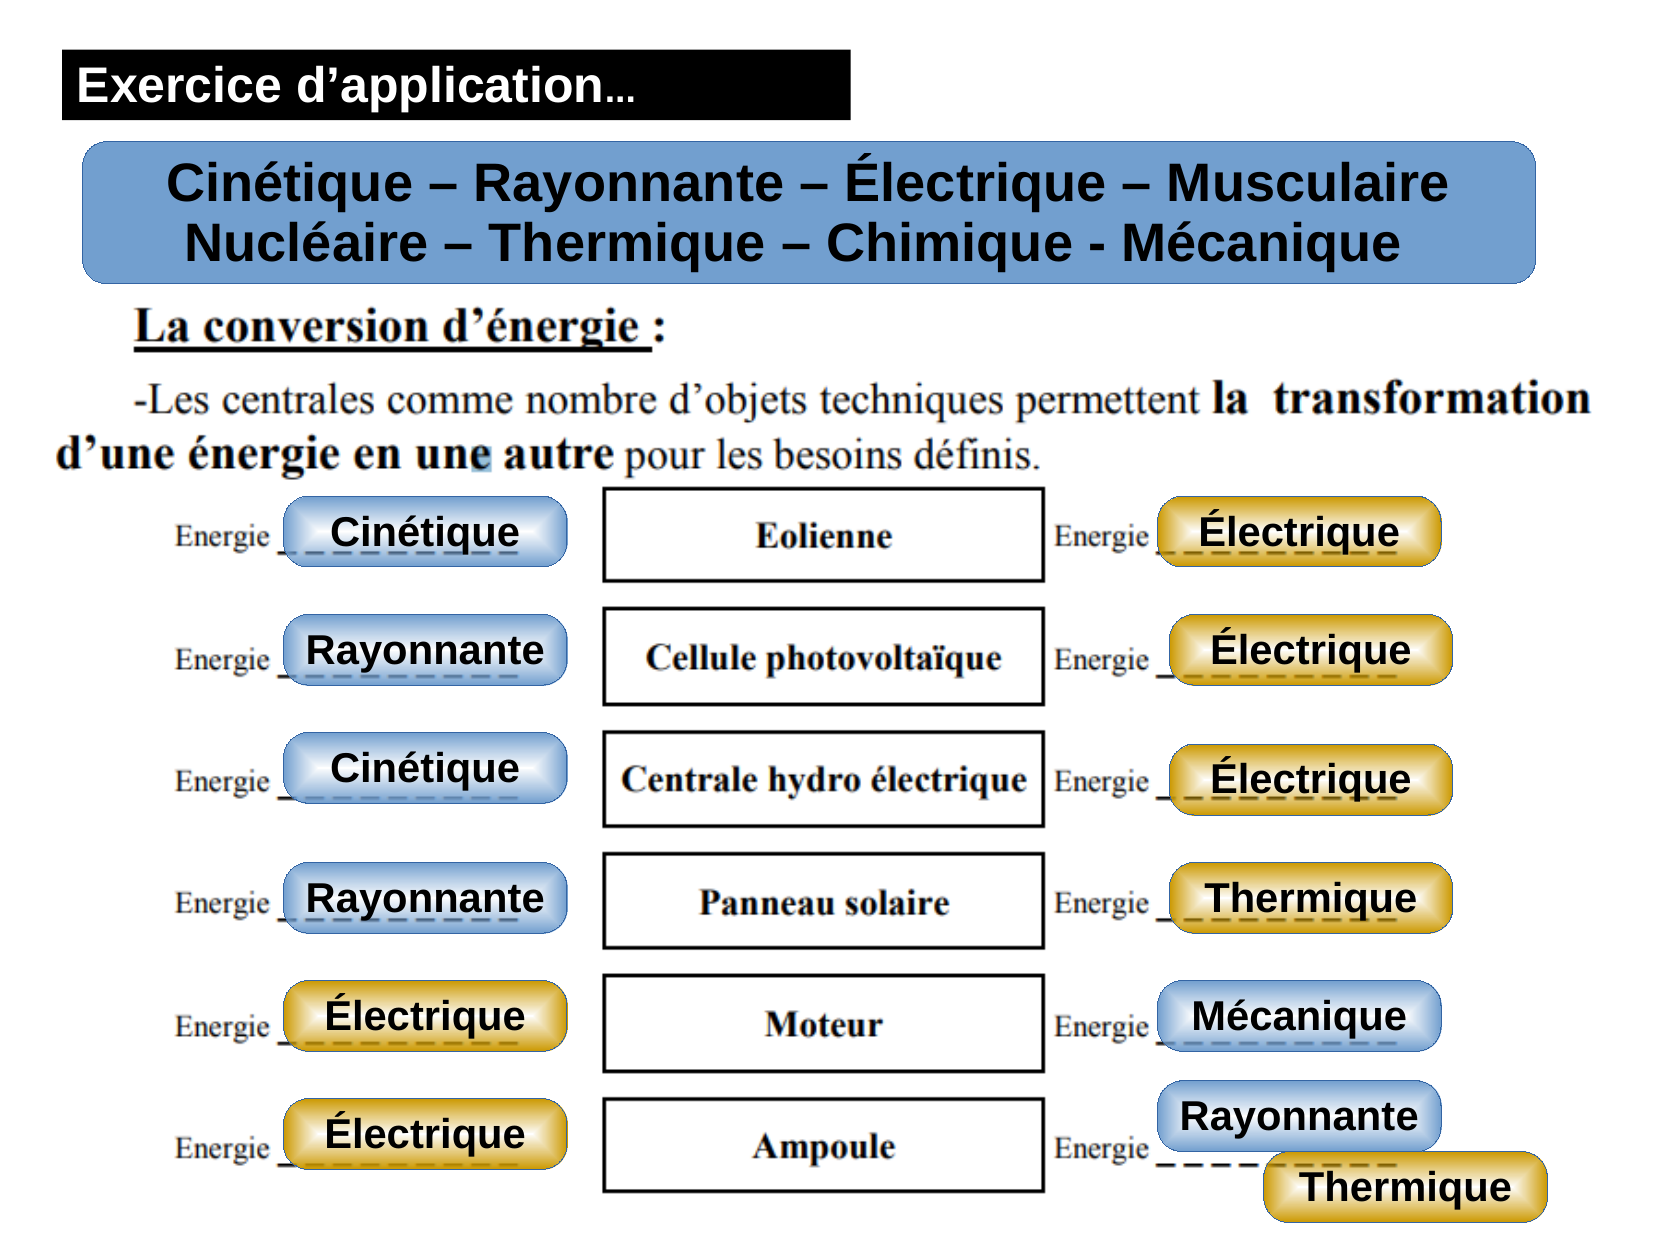

Exercice d’application...
Cinétique – Rayonnante – Électrique – Musculaire
 Nucléaire – Thermique – Chimique - Mécanique
Cinétique
Électrique
Rayonnante
Électrique
Cinétique
Électrique
Rayonnante
Thermique
Électrique
Mécanique
Rayonnante
Thermique
Électrique